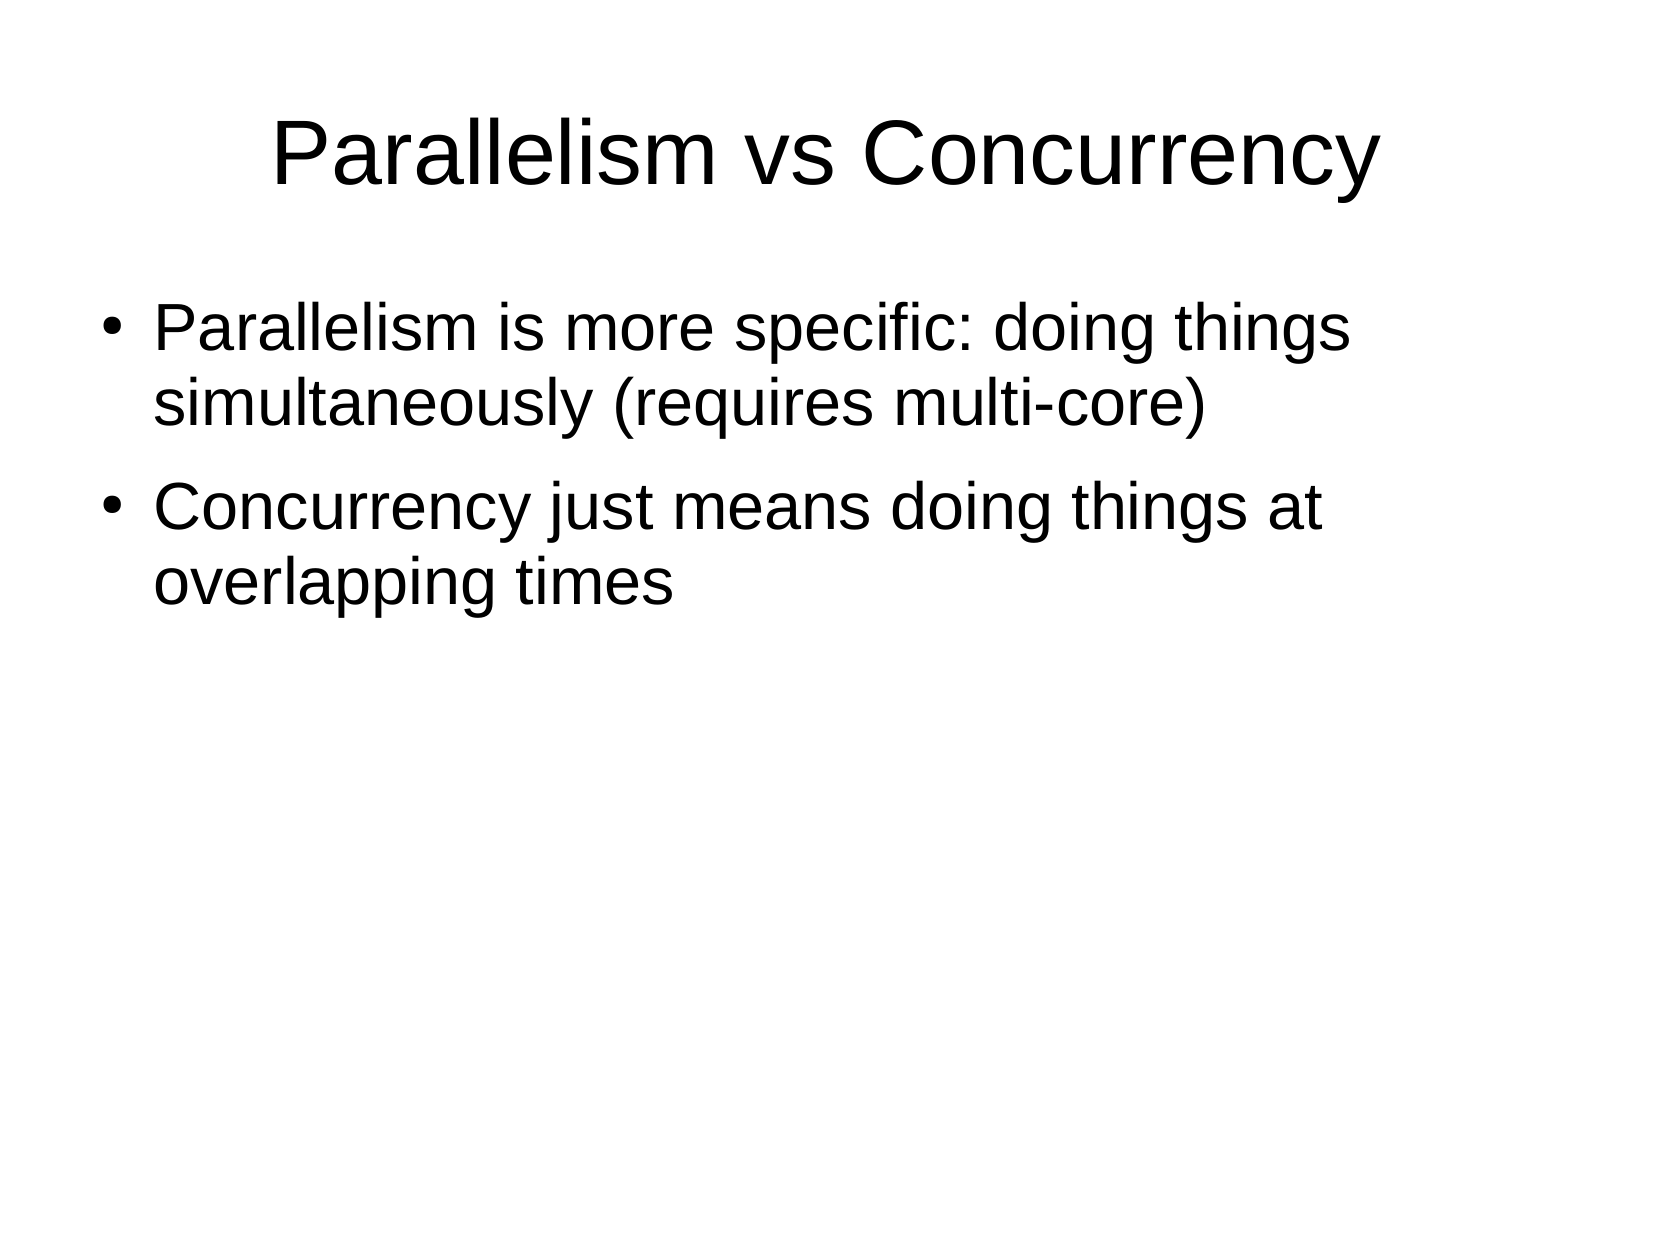

# Parallelism vs Concurrency
Parallelism is more specific: doing things simultaneously (requires multi-core)
Concurrency just means doing things at overlapping times